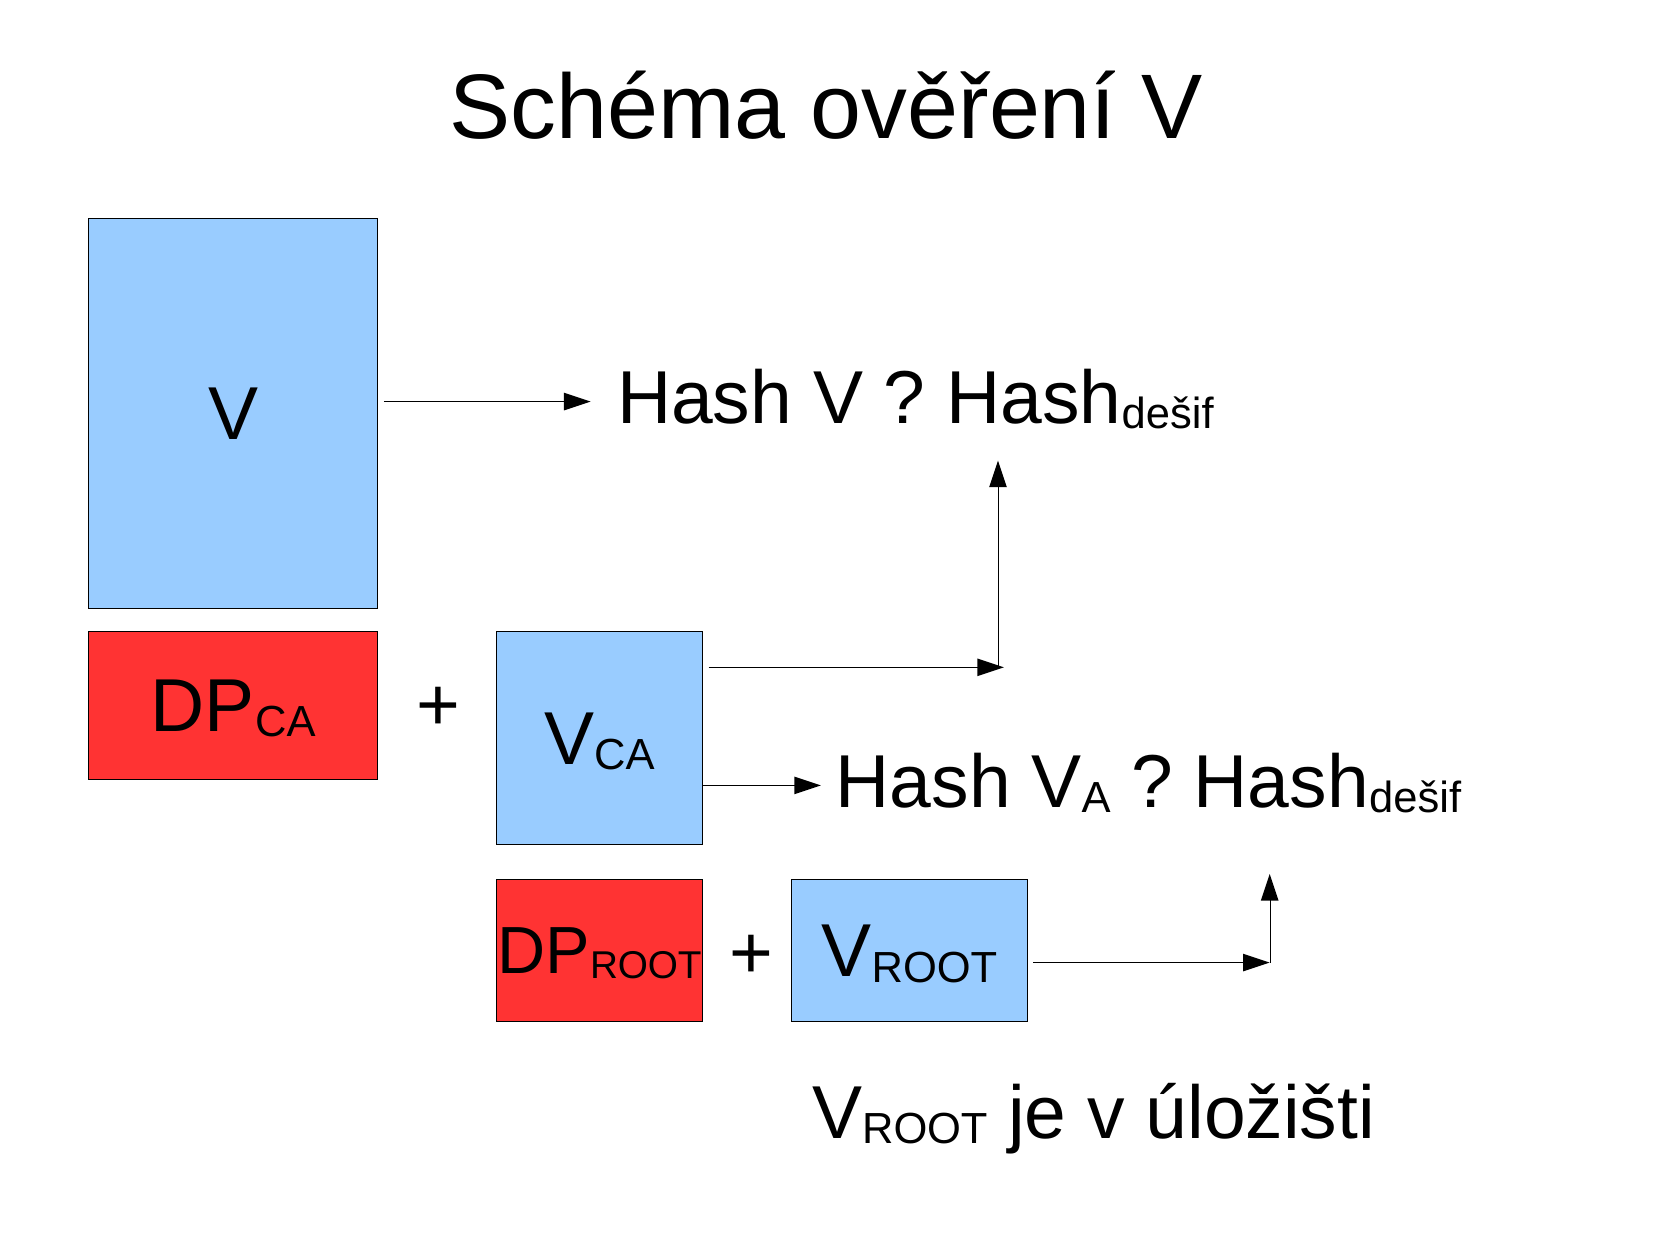

# Schéma ověření V
V
Hash V ? Hashdešif
DPCA
VCA
+
Hash VA ? Hashdešif
DPROOT
VROOT
+
VROOT je v úložišti